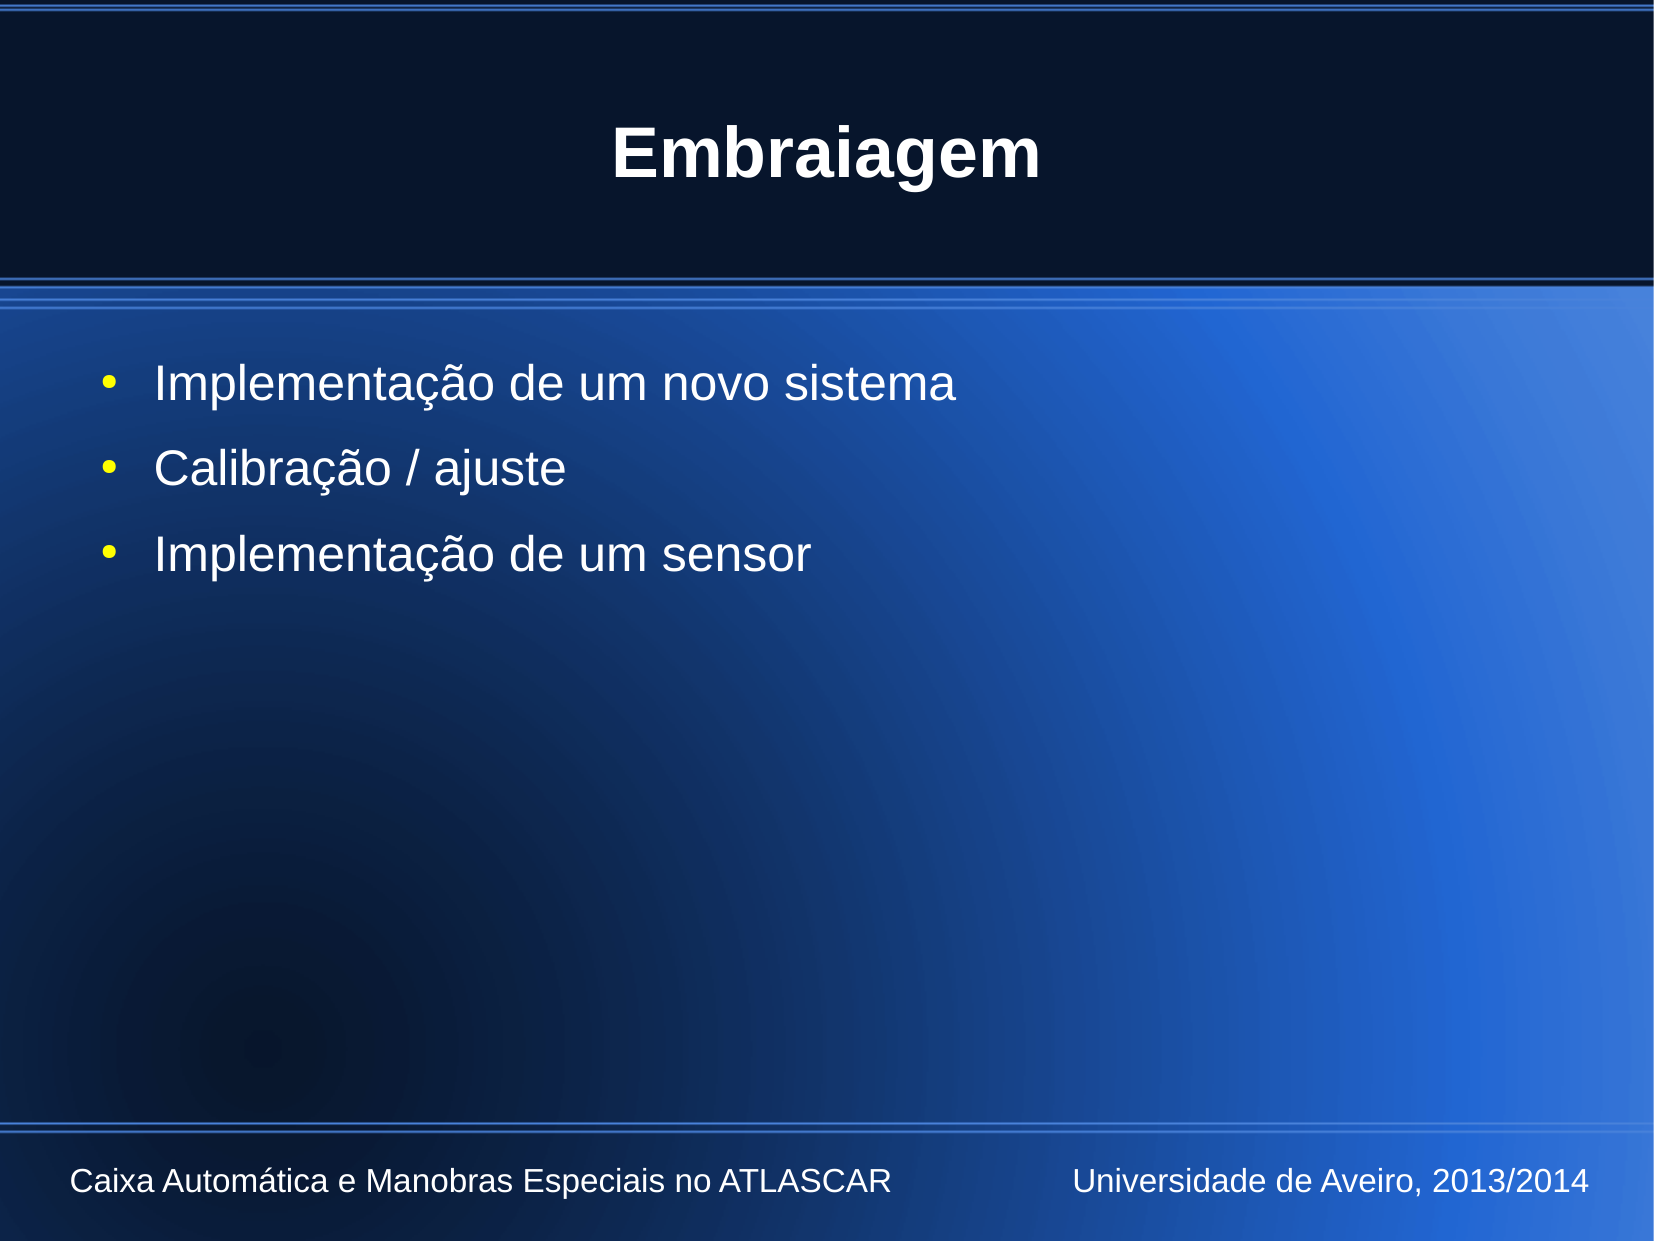

# Embraiagem
Implementação de um novo sistema
Calibração / ajuste
Implementação de um sensor
Caixa Automática e Manobras Especiais no ATLASCAR
Universidade de Aveiro, 2013/2014